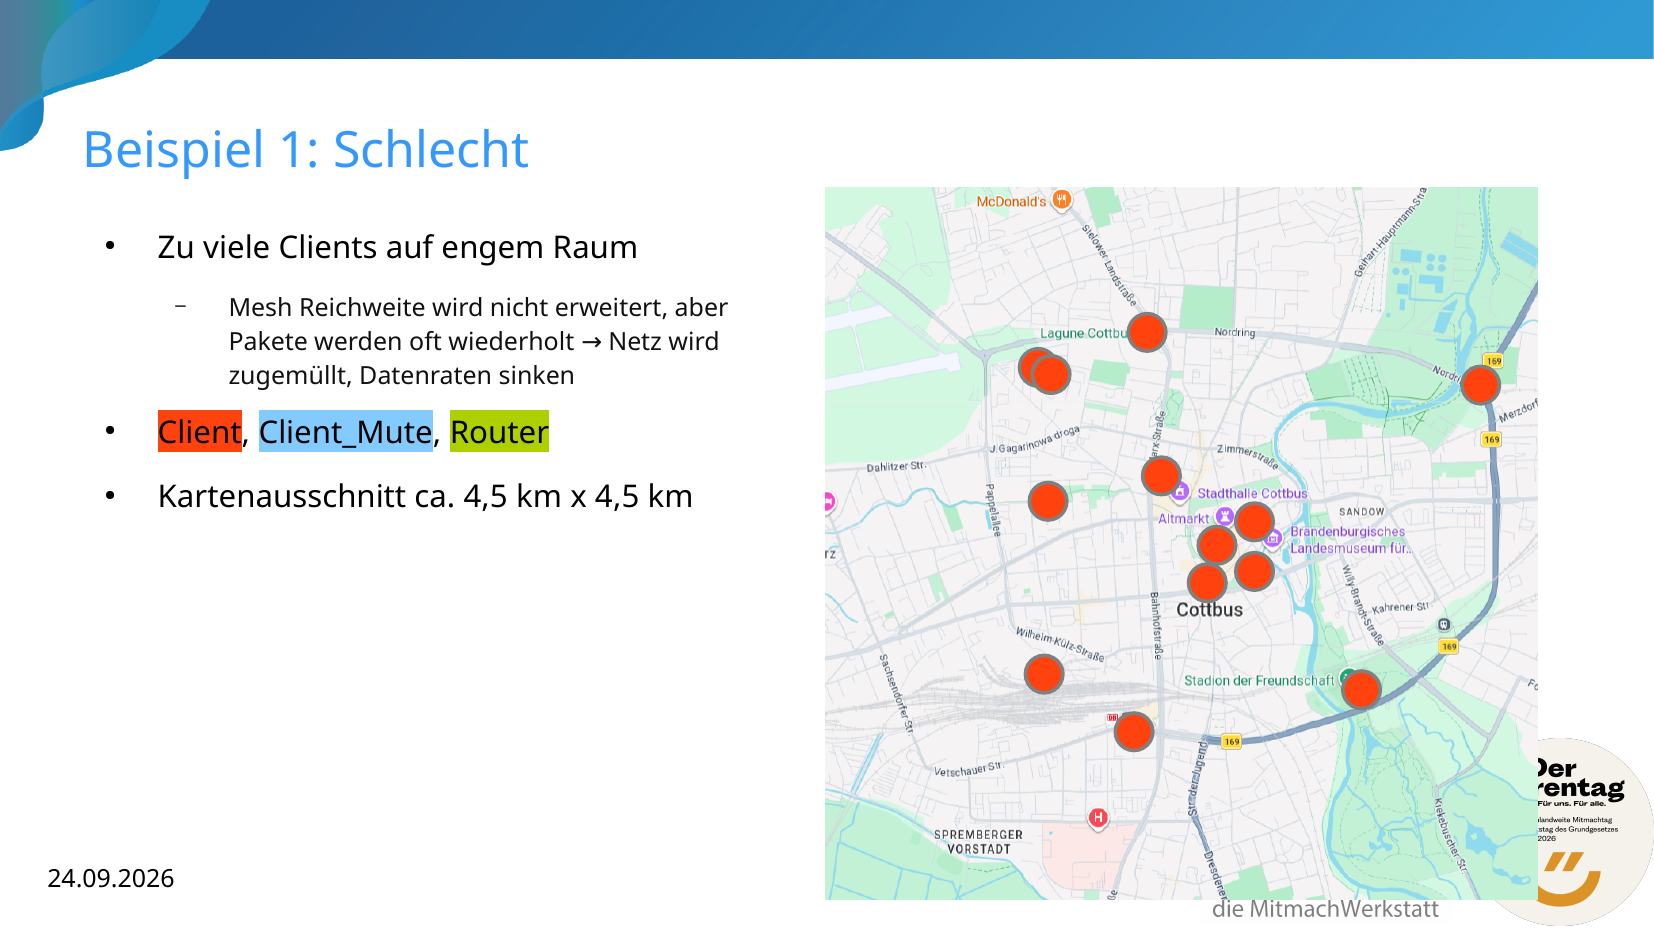

# Beispiel 1: Schlecht
Zu viele Clients auf engem Raum
Mesh Reichweite wird nicht erweitert, aber Pakete werden oft wiederholt → Netz wird zugemüllt, Datenraten sinken
Client, Client_Mute, Router
Kartenausschnitt ca. 4,5 km x 4,5 km
10